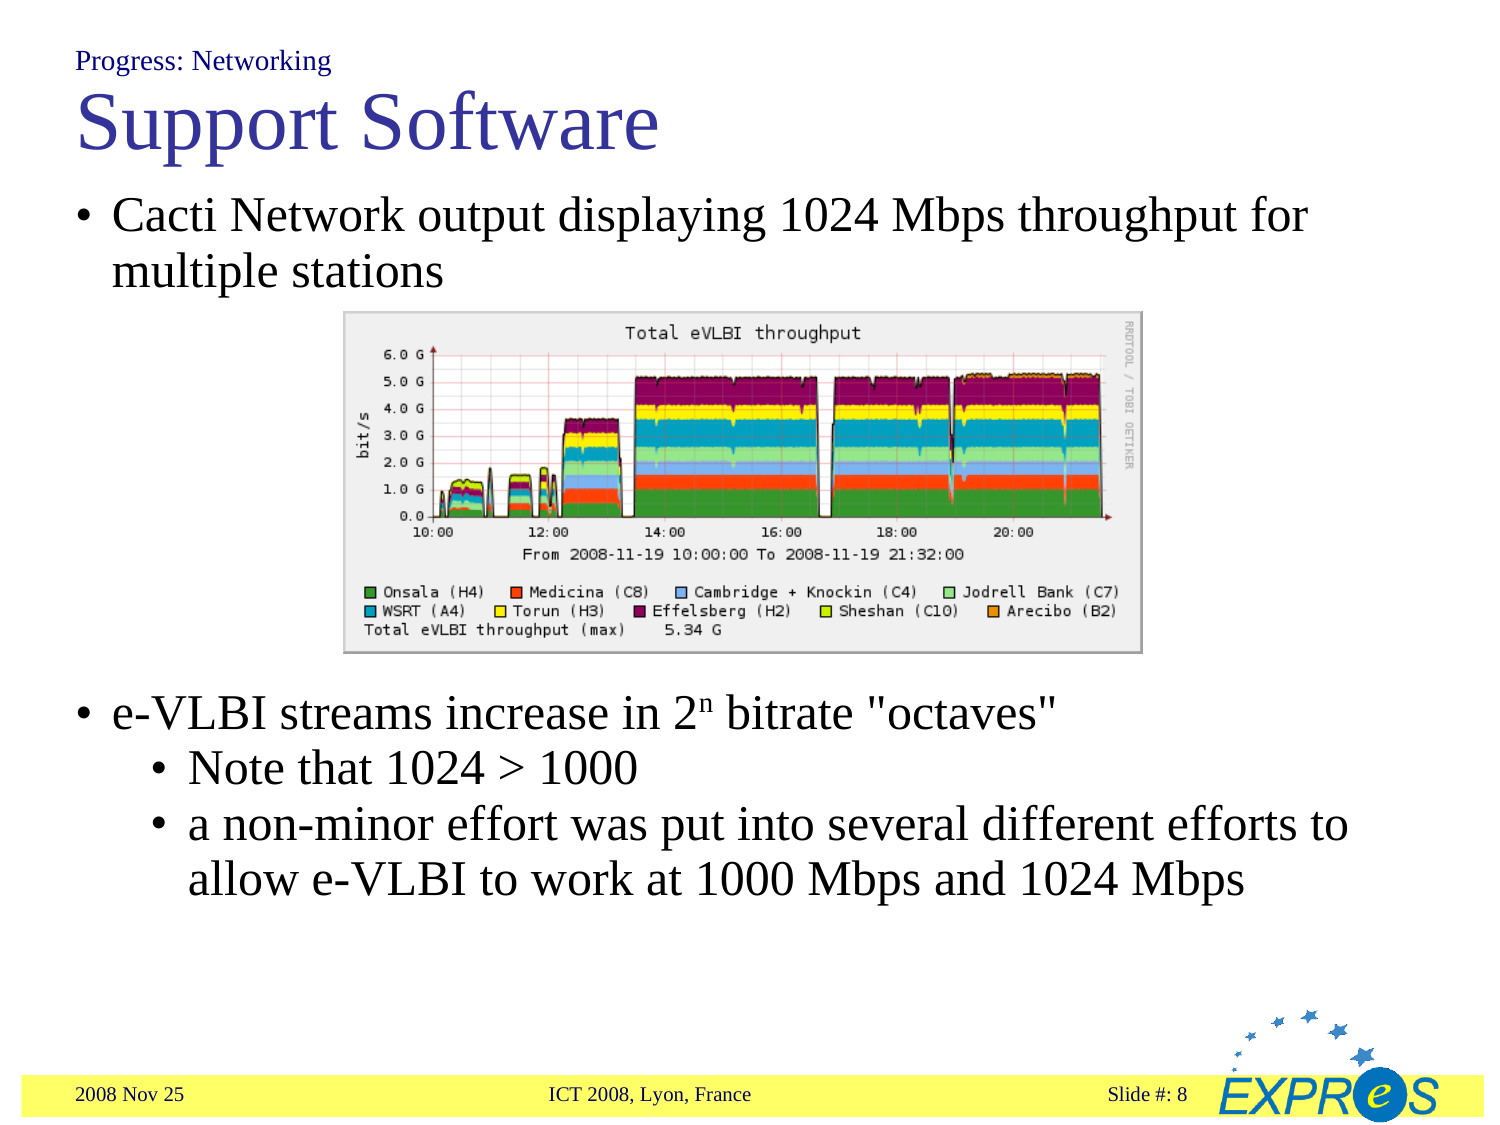

Progress: Networking
# Support Software
Cacti Network output displaying 1024 Mbps throughput for multiple stations
e-VLBI streams increase in 2n bitrate "octaves"
Note that 1024 > 1000
a non-minor effort was put into several different efforts to allow e-VLBI to work at 1000 Mbps and 1024 Mbps
YYYY Mmm DD
Meeting Name, Location
8